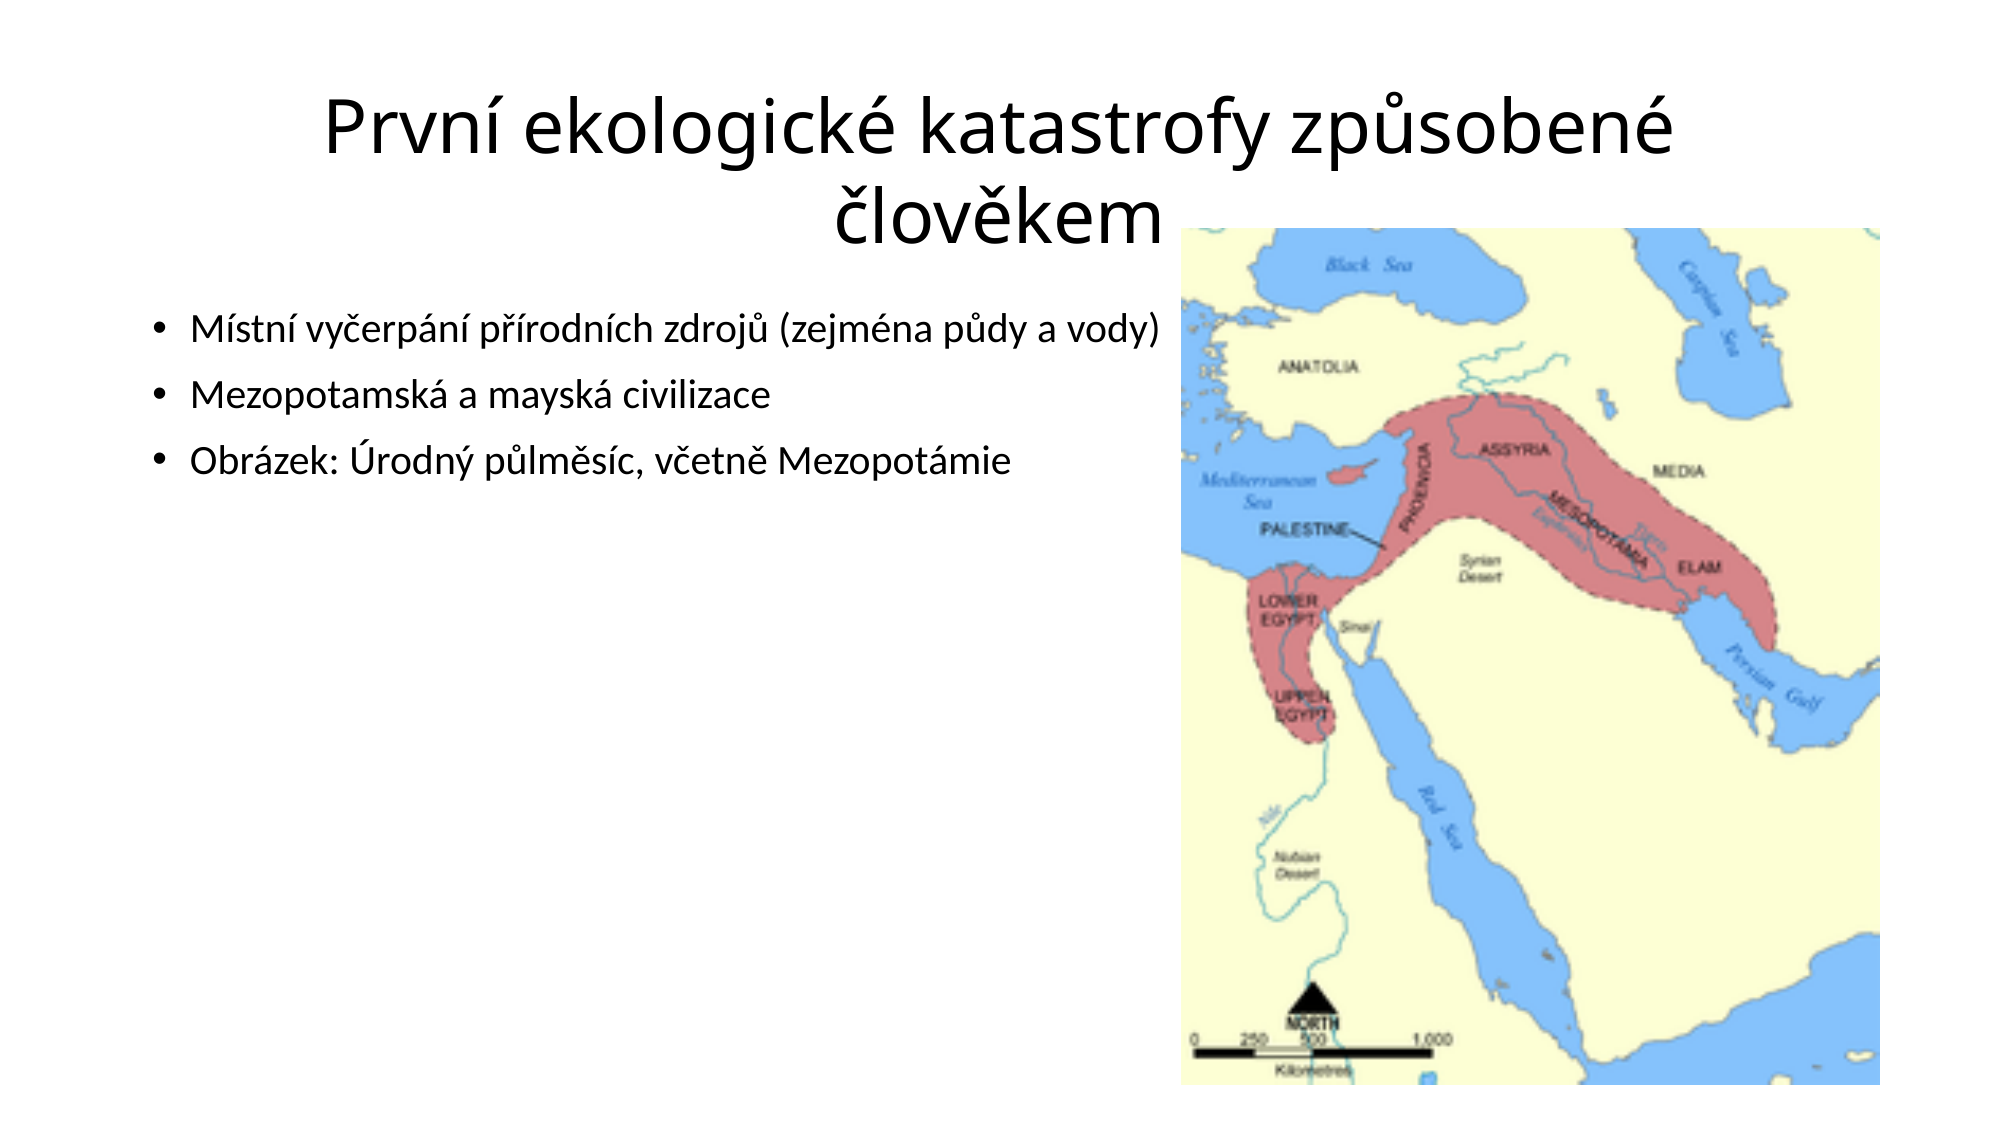

# První ekologické katastrofy způsobené člověkem
Místní vyčerpání přírodních zdrojů (zejména půdy a vody)
Mezopotamská a mayská civilizace
Obrázek: Úrodný půlměsíc, včetně Mezopotámie